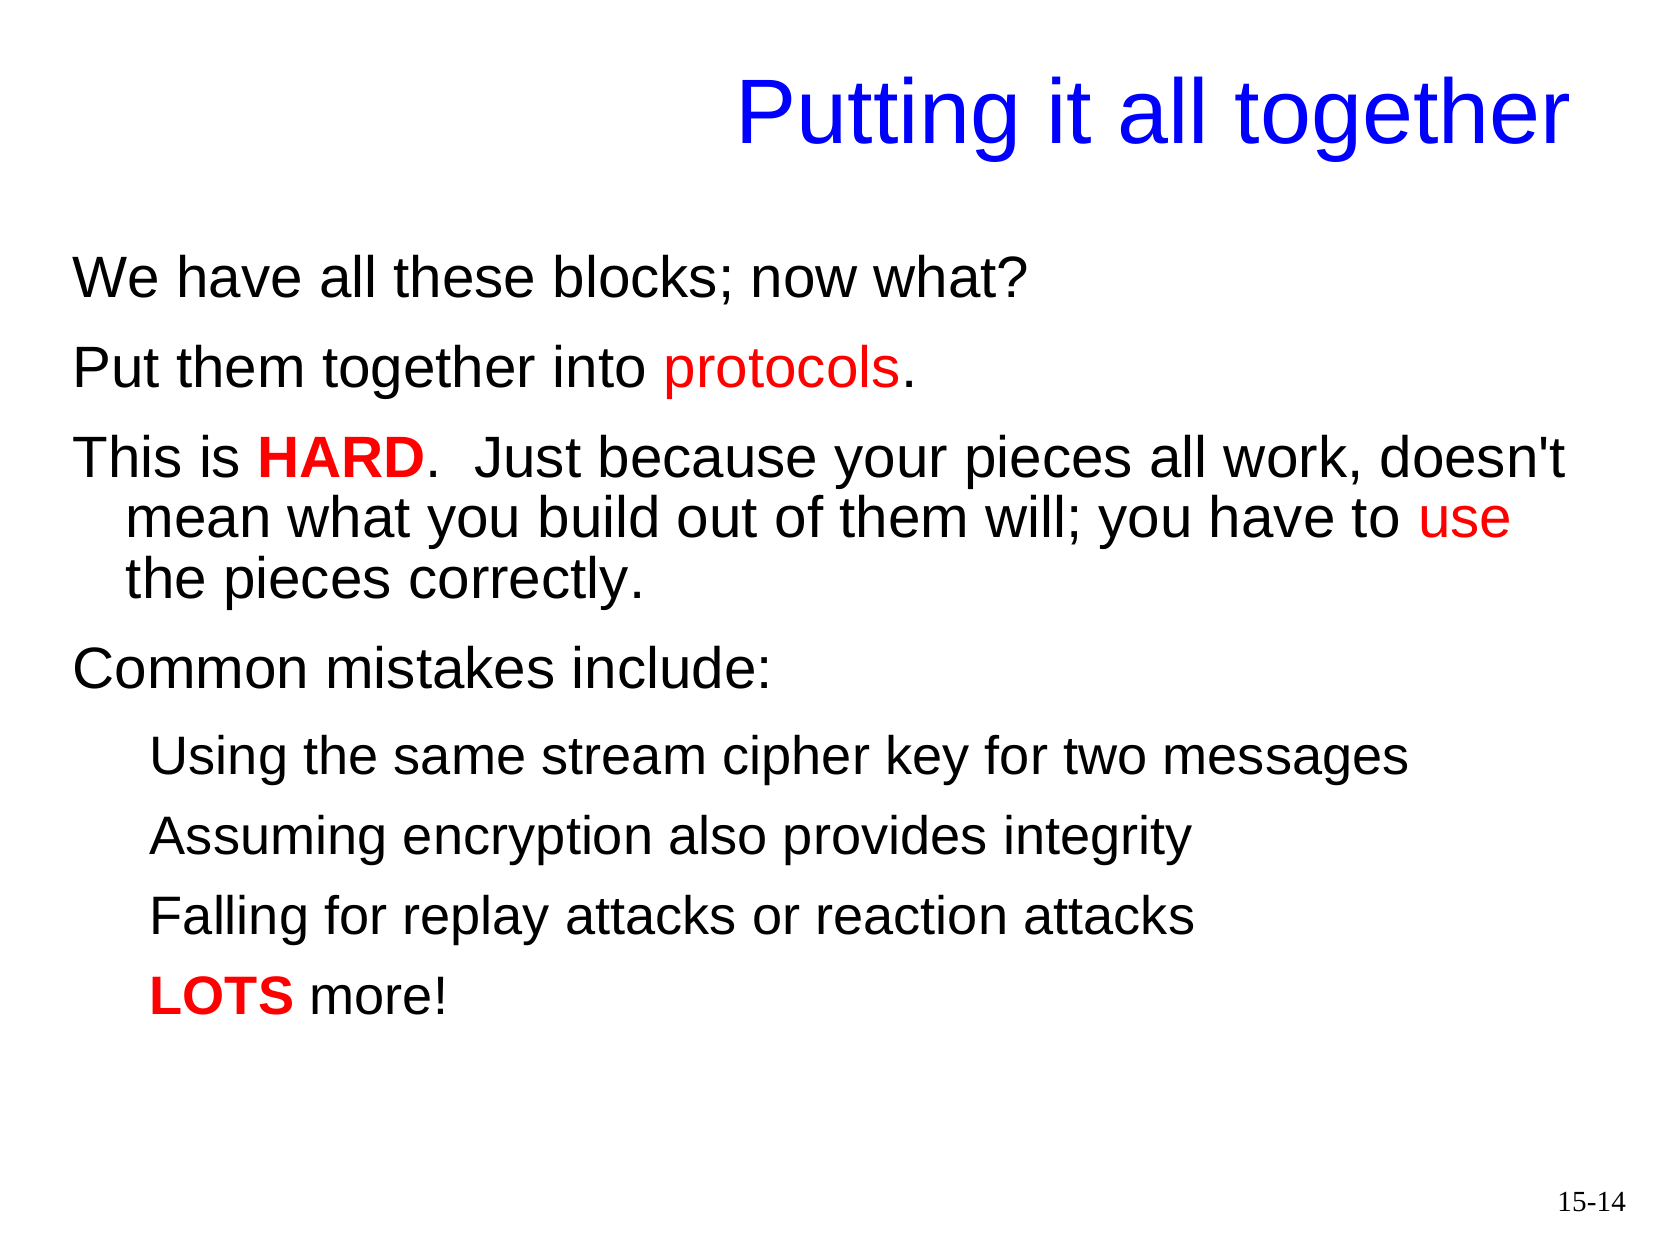

# Putting it all together
We have all these blocks; now what?
Put them together into protocols.
This is HARD. Just because your pieces all work, doesn't mean what you build out of them will; you have to use the pieces correctly.
Common mistakes include:
Using the same stream cipher key for two messages
Assuming encryption also provides integrity
Falling for replay attacks or reaction attacks
LOTS more!